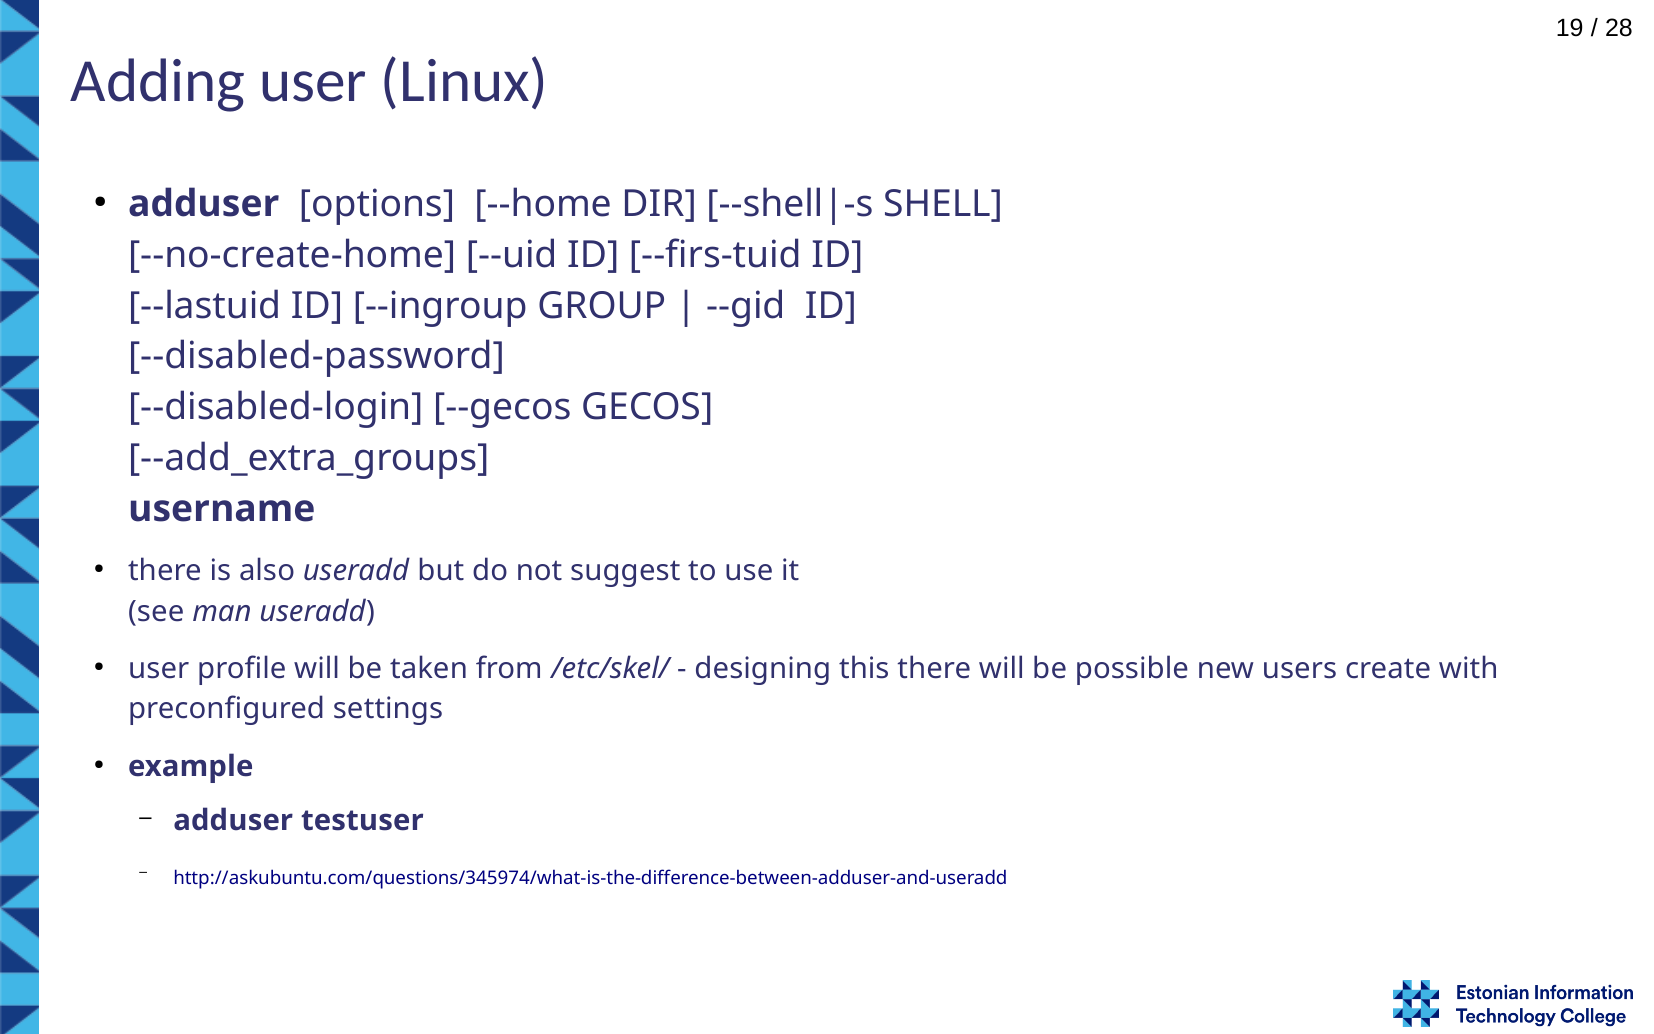

# Adding user (Linux)
adduser [options] [--home DIR] [--shell|-s SHELL]
[--no-create-home] [--uid ID] [--firs‐tuid ID]
[--lastuid ID] [--ingroup GROUP | --gid ID]
[--disabled-password]
[--disabled-login] [--gecos GECOS]
[--add_extra_groups]
username
there is also useradd but do not suggest to use it
(see man useradd)
user profile will be taken from /etc/skel/ - designing this there will be possible new users create with preconfigured settings
example
adduser testuser
http://askubuntu.com/questions/345974/what-is-the-difference-between-adduser-and-useradd